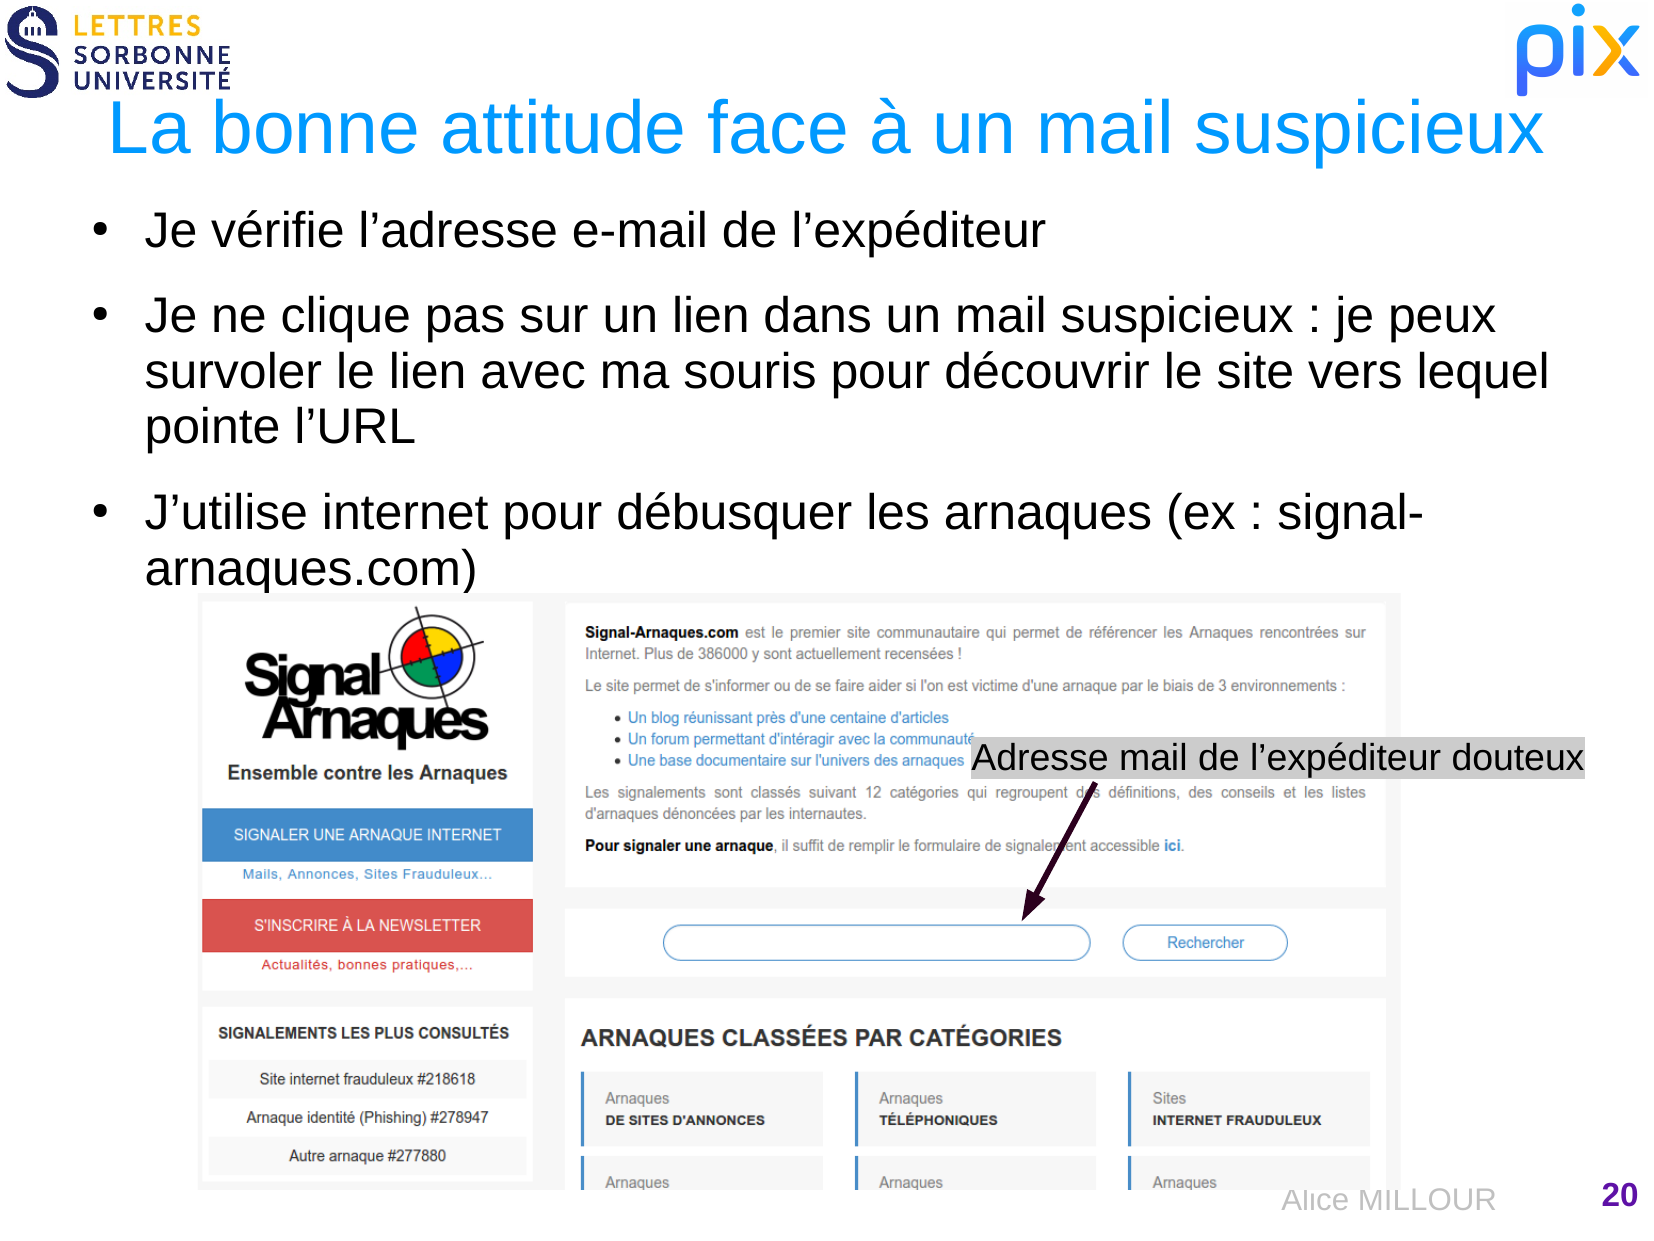

# La bonne attitude face à un mail suspicieux
Je vérifie l’adresse e-mail de l’expéditeur
Je ne clique pas sur un lien dans un mail suspicieux : je peux survoler le lien avec ma souris pour découvrir le site vers lequel pointe l’URL
J’utilise internet pour débusquer les arnaques (ex : signal-arnaques.com)
Adresse mail de l’expéditeur douteux